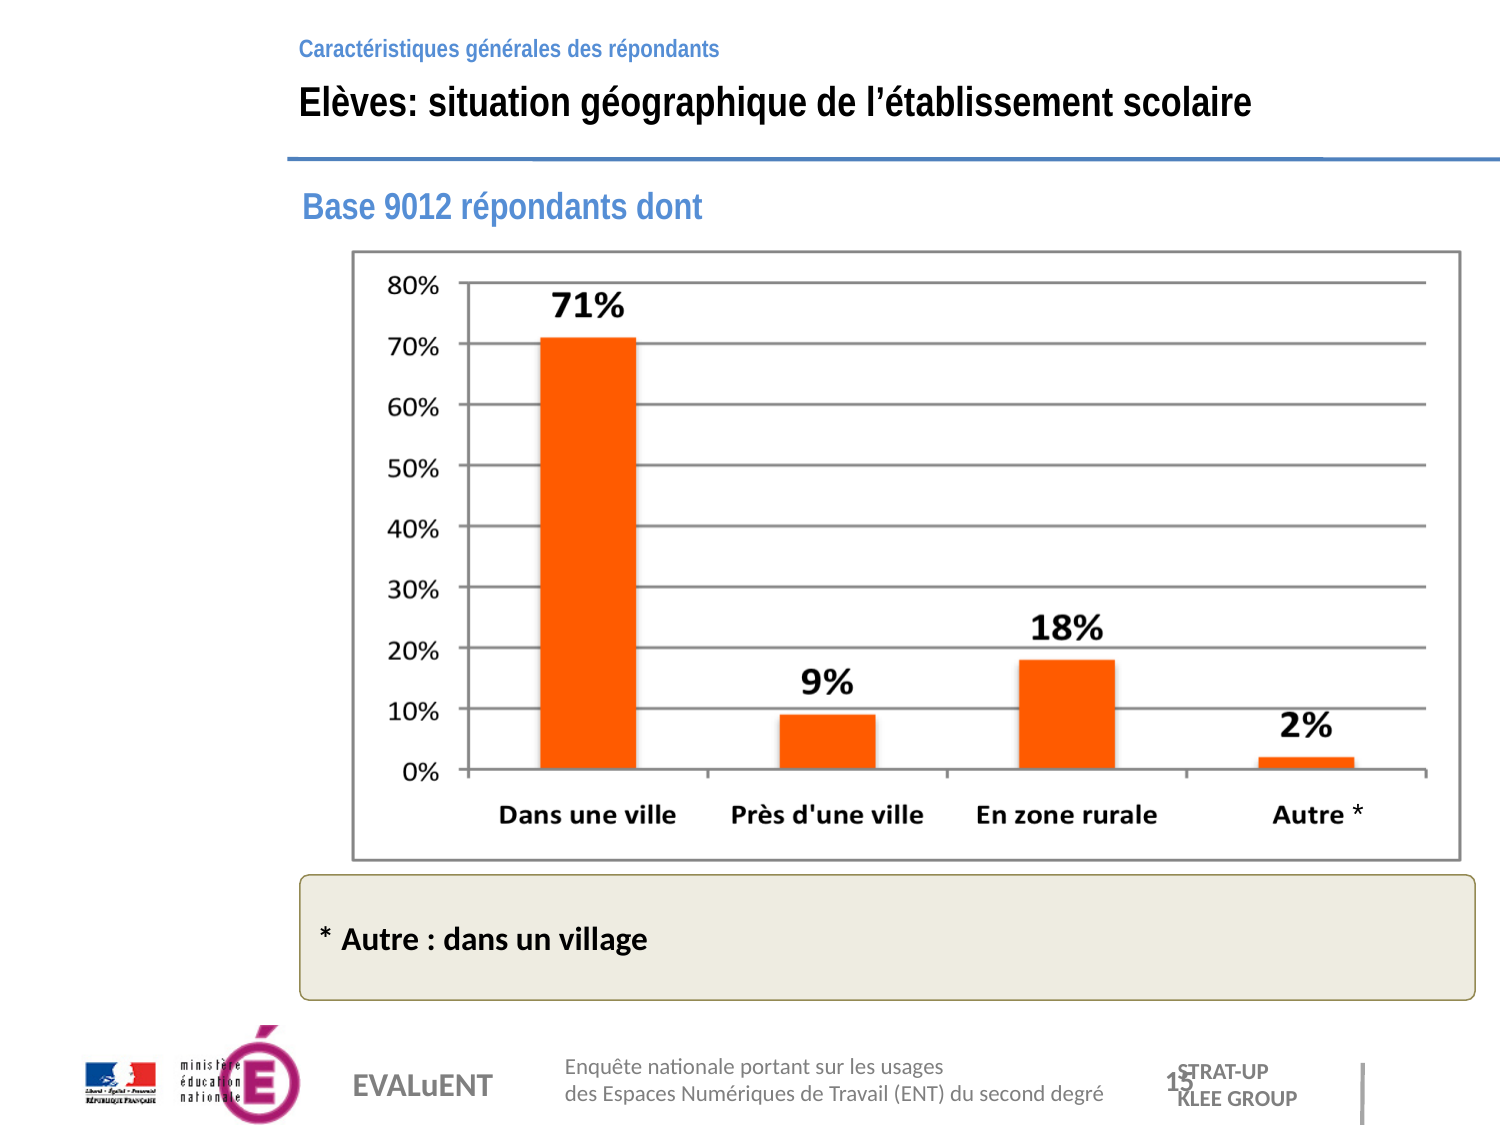

Caractéristiques générales des répondants
Elèves: situation géographique de l’établissement scolaire
Base 9012 répondants dont
*
* Autre : dans un village